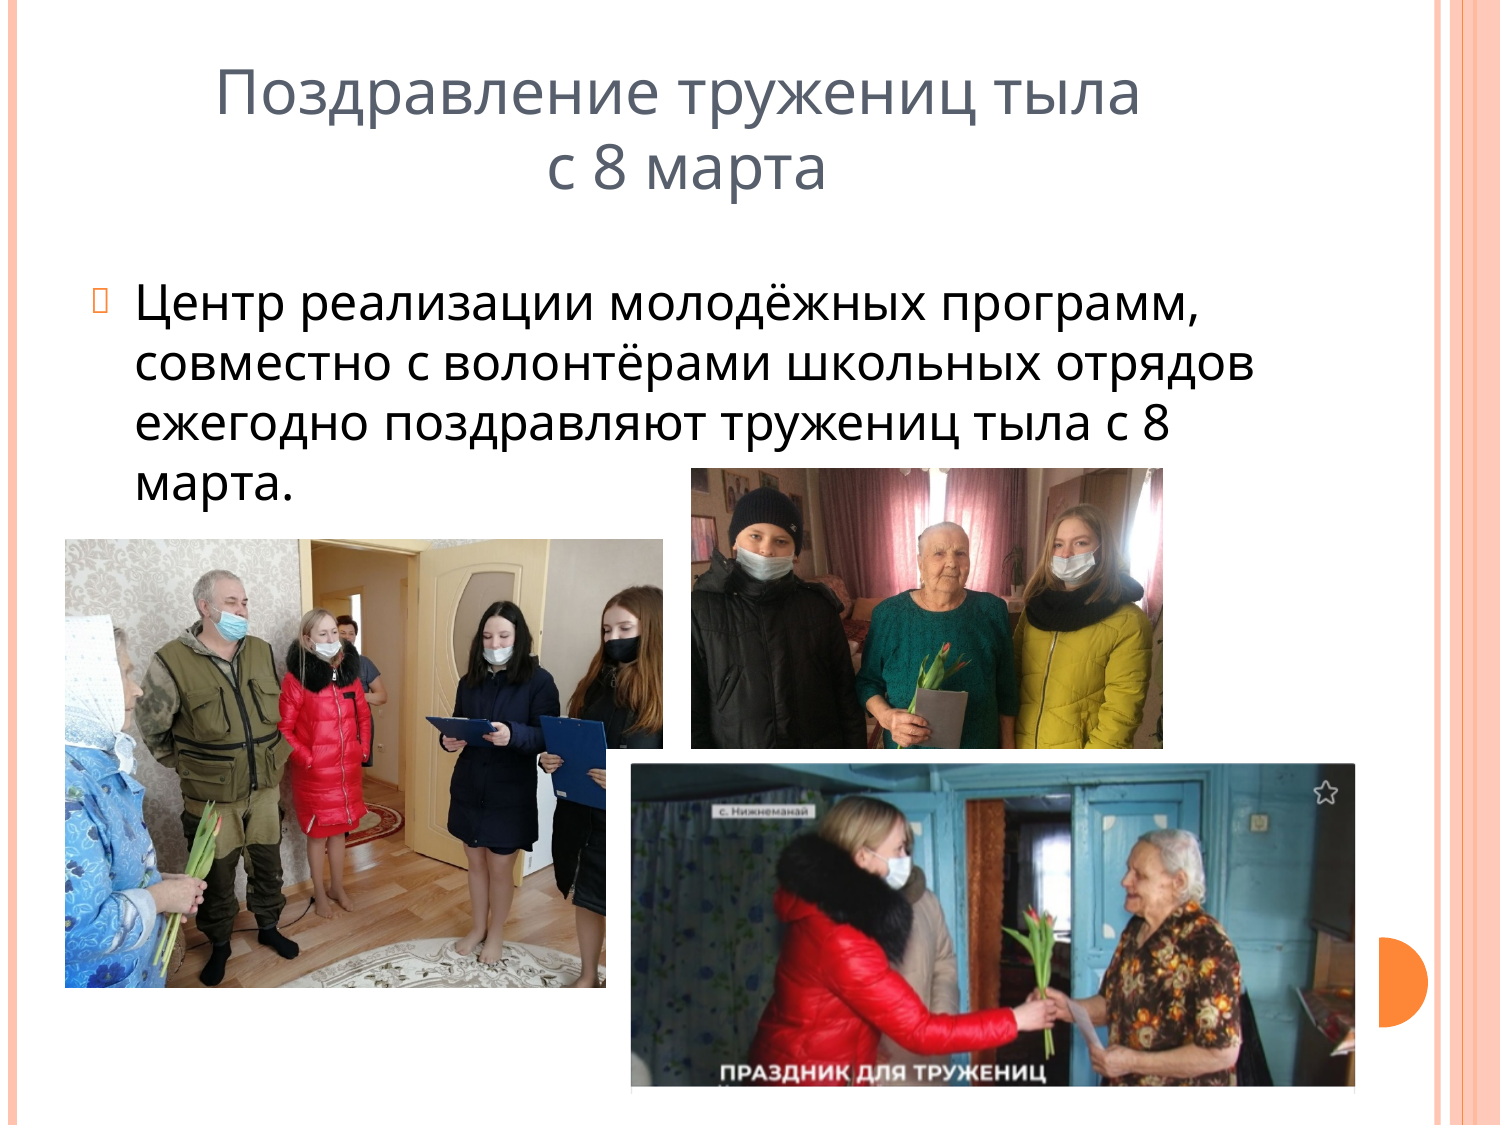

# Поздравление тружениц тыла с 8 марта
Центр реализации молодёжных программ, совместно с волонтёрами школьных отрядов ежегодно поздравляют тружениц тыла с 8 марта.